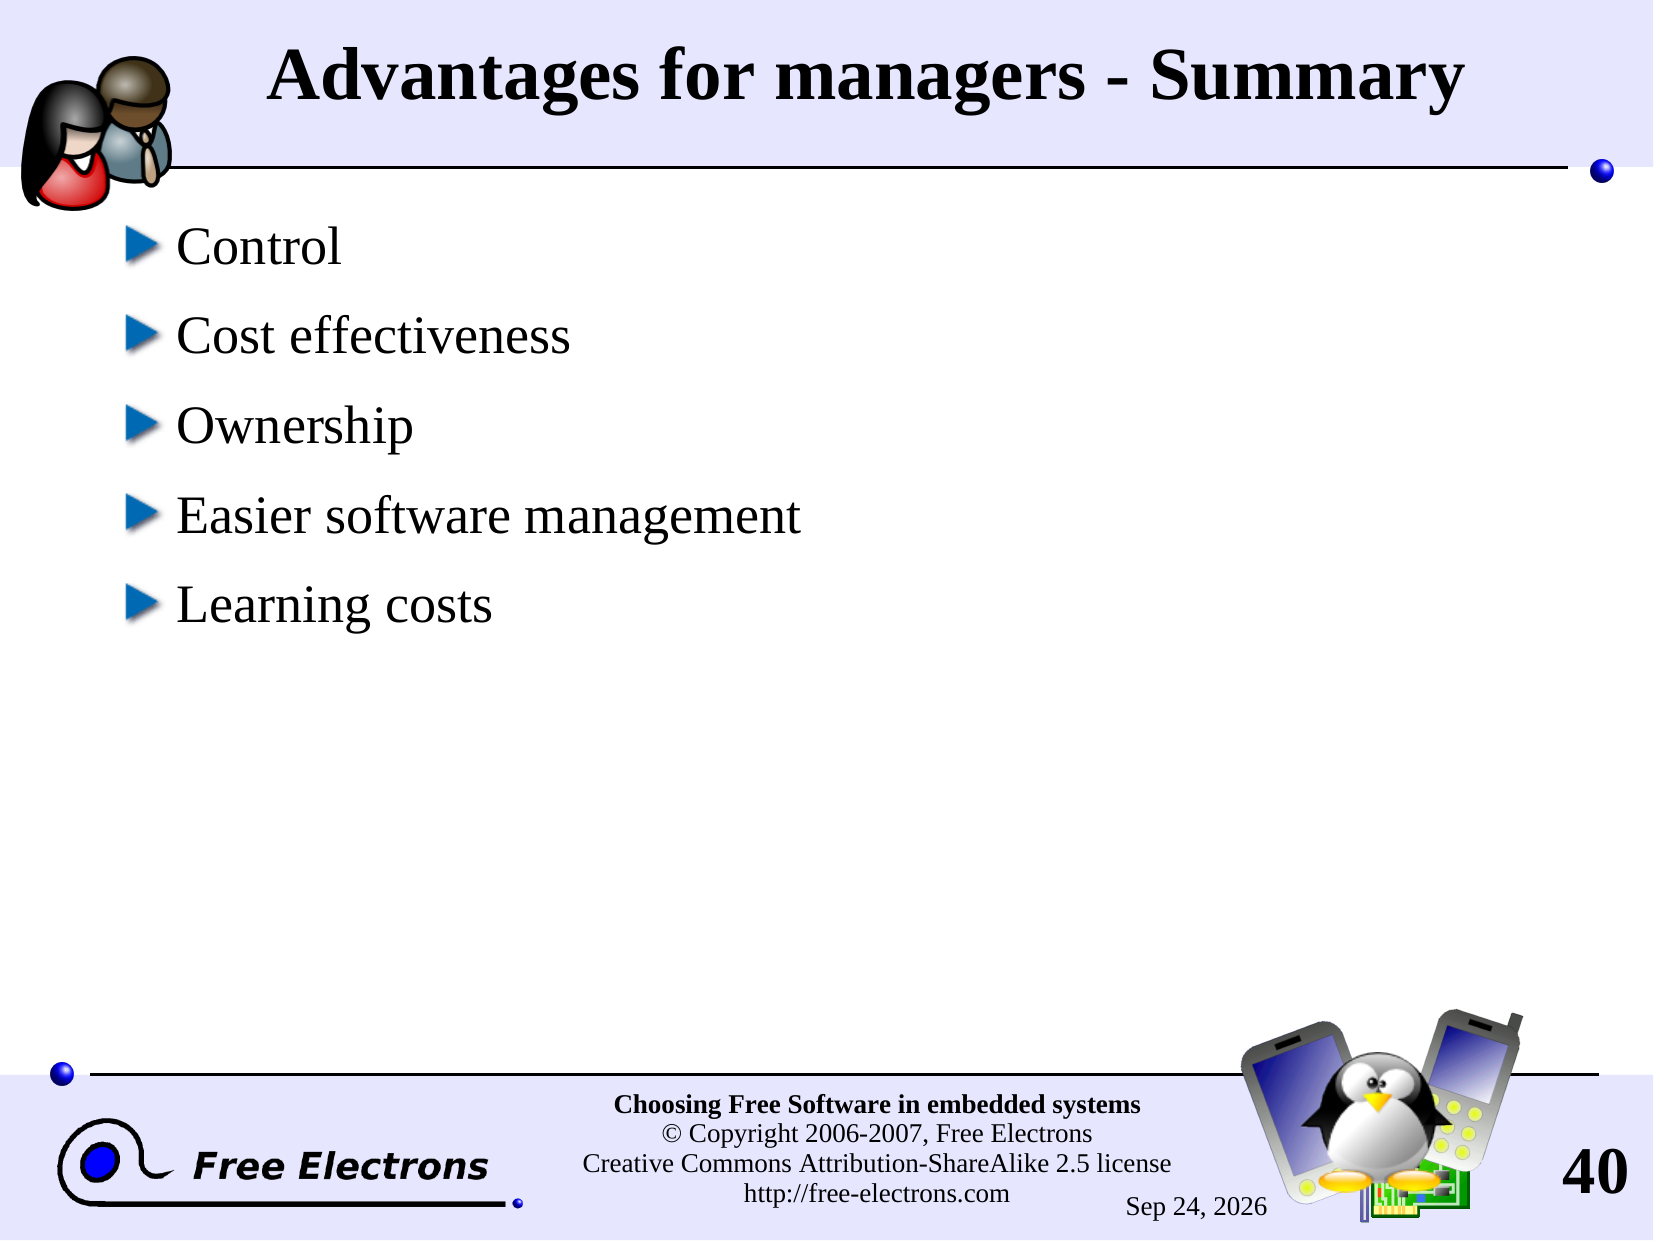

# Advantages for managers - Summary
Control
Cost effectiveness
Ownership
Easier software management
Learning costs